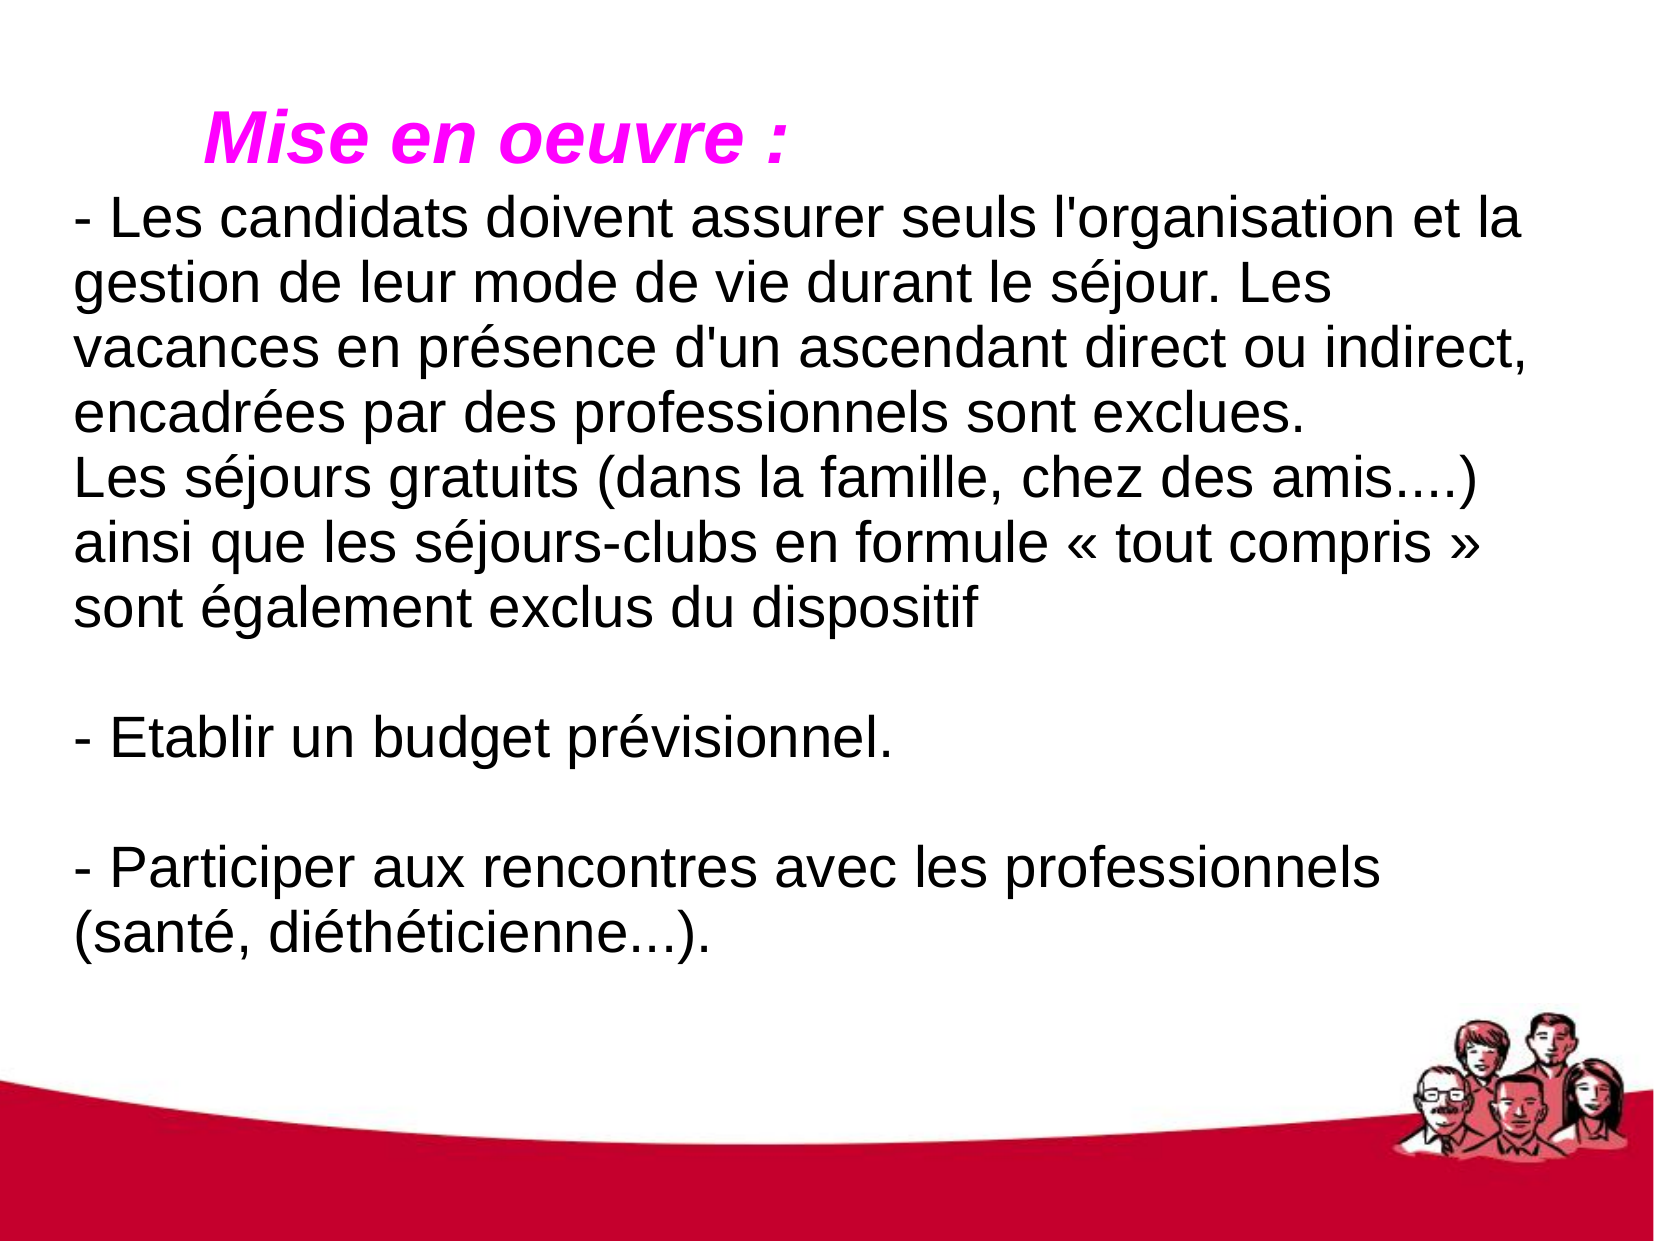

Mise en oeuvre :
- Les candidats doivent assurer seuls l'organisation et la gestion de leur mode de vie durant le séjour. Les vacances en présence d'un ascendant direct ou indirect, encadrées par des professionnels sont exclues.
Les séjours gratuits (dans la famille, chez des amis....) ainsi que les séjours-clubs en formule « tout compris » sont également exclus du dispositif
- Etablir un budget prévisionnel.
- Participer aux rencontres avec les professionnels (santé, diéthéticienne...).